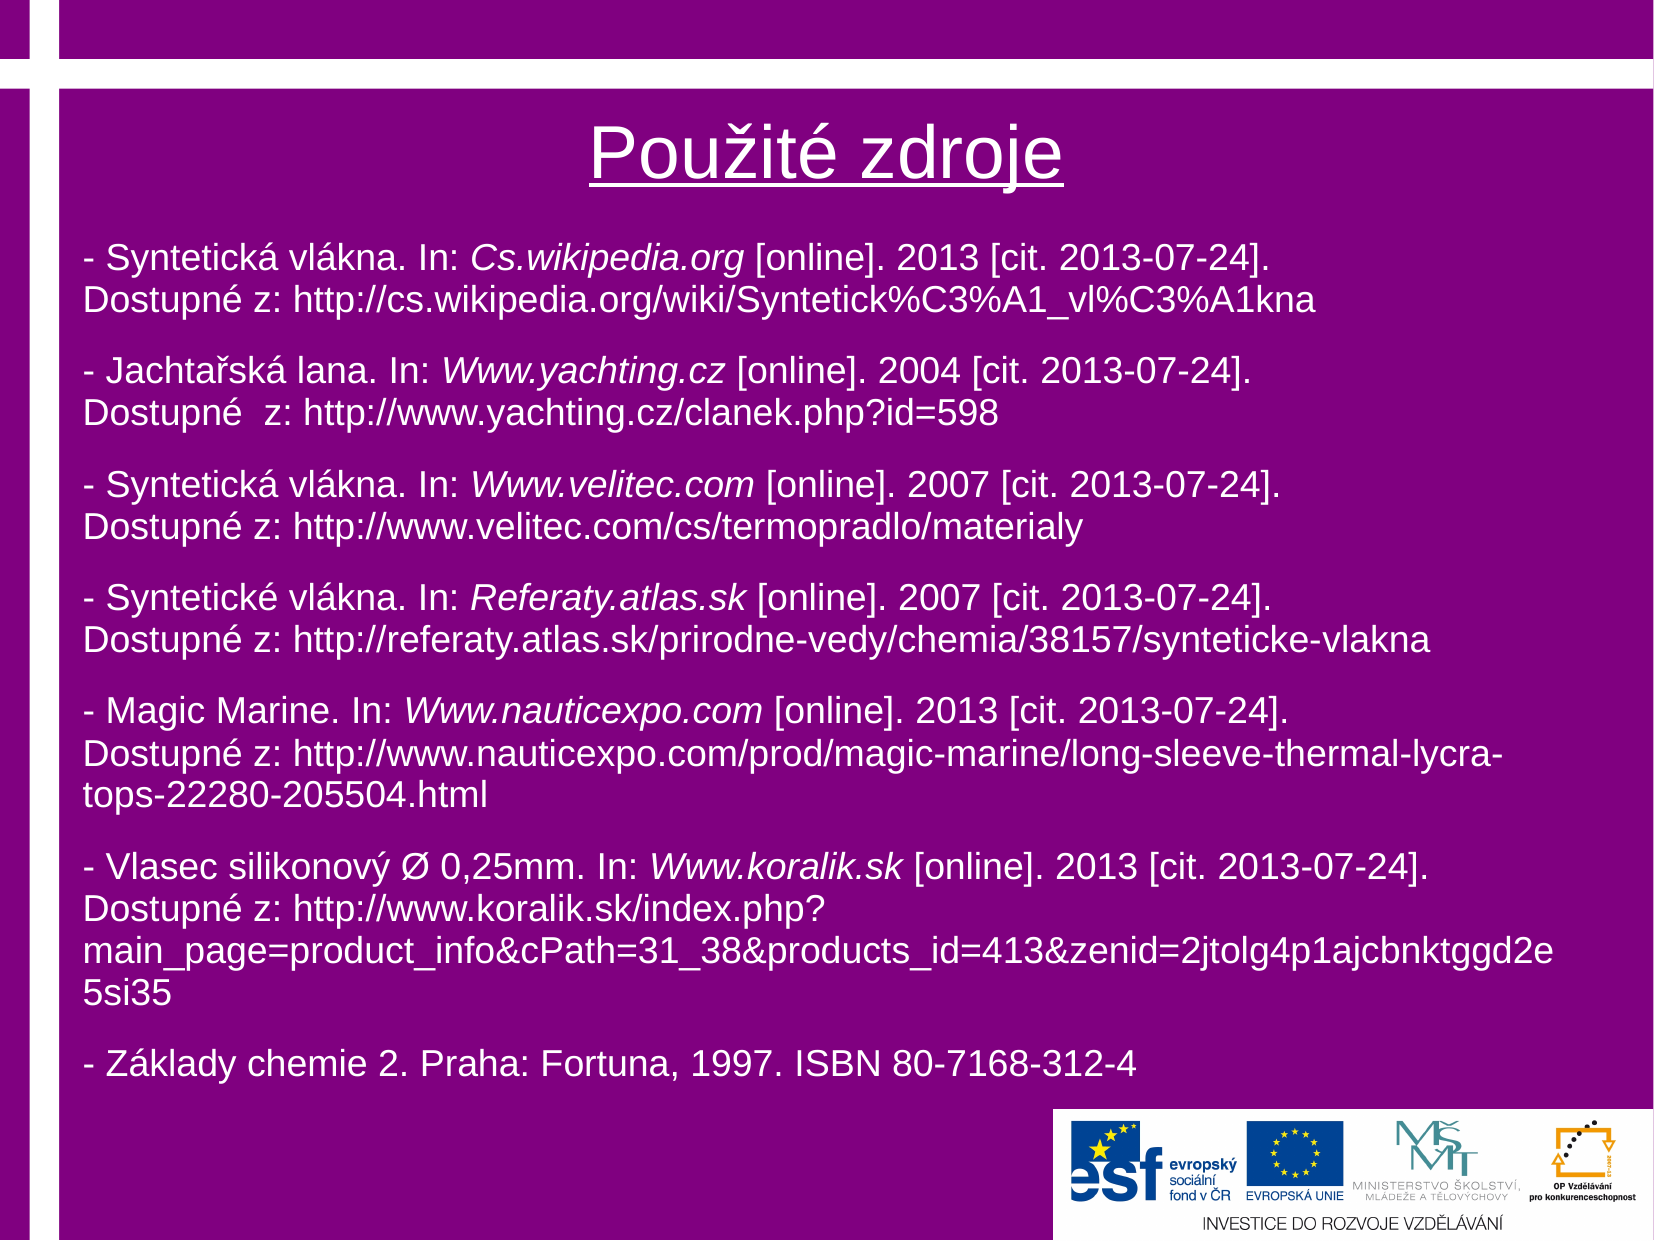

# Použité zdroje
- Syntetická vlákna. In: Cs.wikipedia.org [online]. 2013 [cit. 2013-07-24]. Dostupné z: http://cs.wikipedia.org/wiki/Syntetick%C3%A1_vl%C3%A1kna
- Jachtařská lana. In: Www.yachting.cz [online]. 2004 [cit. 2013-07-24]. Dostupné z: http://www.yachting.cz/clanek.php?id=598
- Syntetická vlákna. In: Www.velitec.com [online]. 2007 [cit. 2013-07-24]. Dostupné z: http://www.velitec.com/cs/termopradlo/materialy
- Syntetické vlákna. In: Referaty.atlas.sk [online]. 2007 [cit. 2013-07-24]. Dostupné z: http://referaty.atlas.sk/prirodne-vedy/chemia/38157/synteticke-vlakna
- Magic Marine. In: Www.nauticexpo.com [online]. 2013 [cit. 2013-07-24]. Dostupné z: http://www.nauticexpo.com/prod/magic-marine/long-sleeve-thermal-lycra-tops-22280-205504.html
- Vlasec silikonový Ø 0,25mm. In: Www.koralik.sk [online]. 2013 [cit. 2013-07-24]. Dostupné z: http://www.koralik.sk/index.php?main_page=product_info&cPath=31_38&products_id=413&zenid=2jtolg4p1ajcbnktggd2e5si35
- Základy chemie 2. Praha: Fortuna, 1997. ISBN 80-7168-312-4